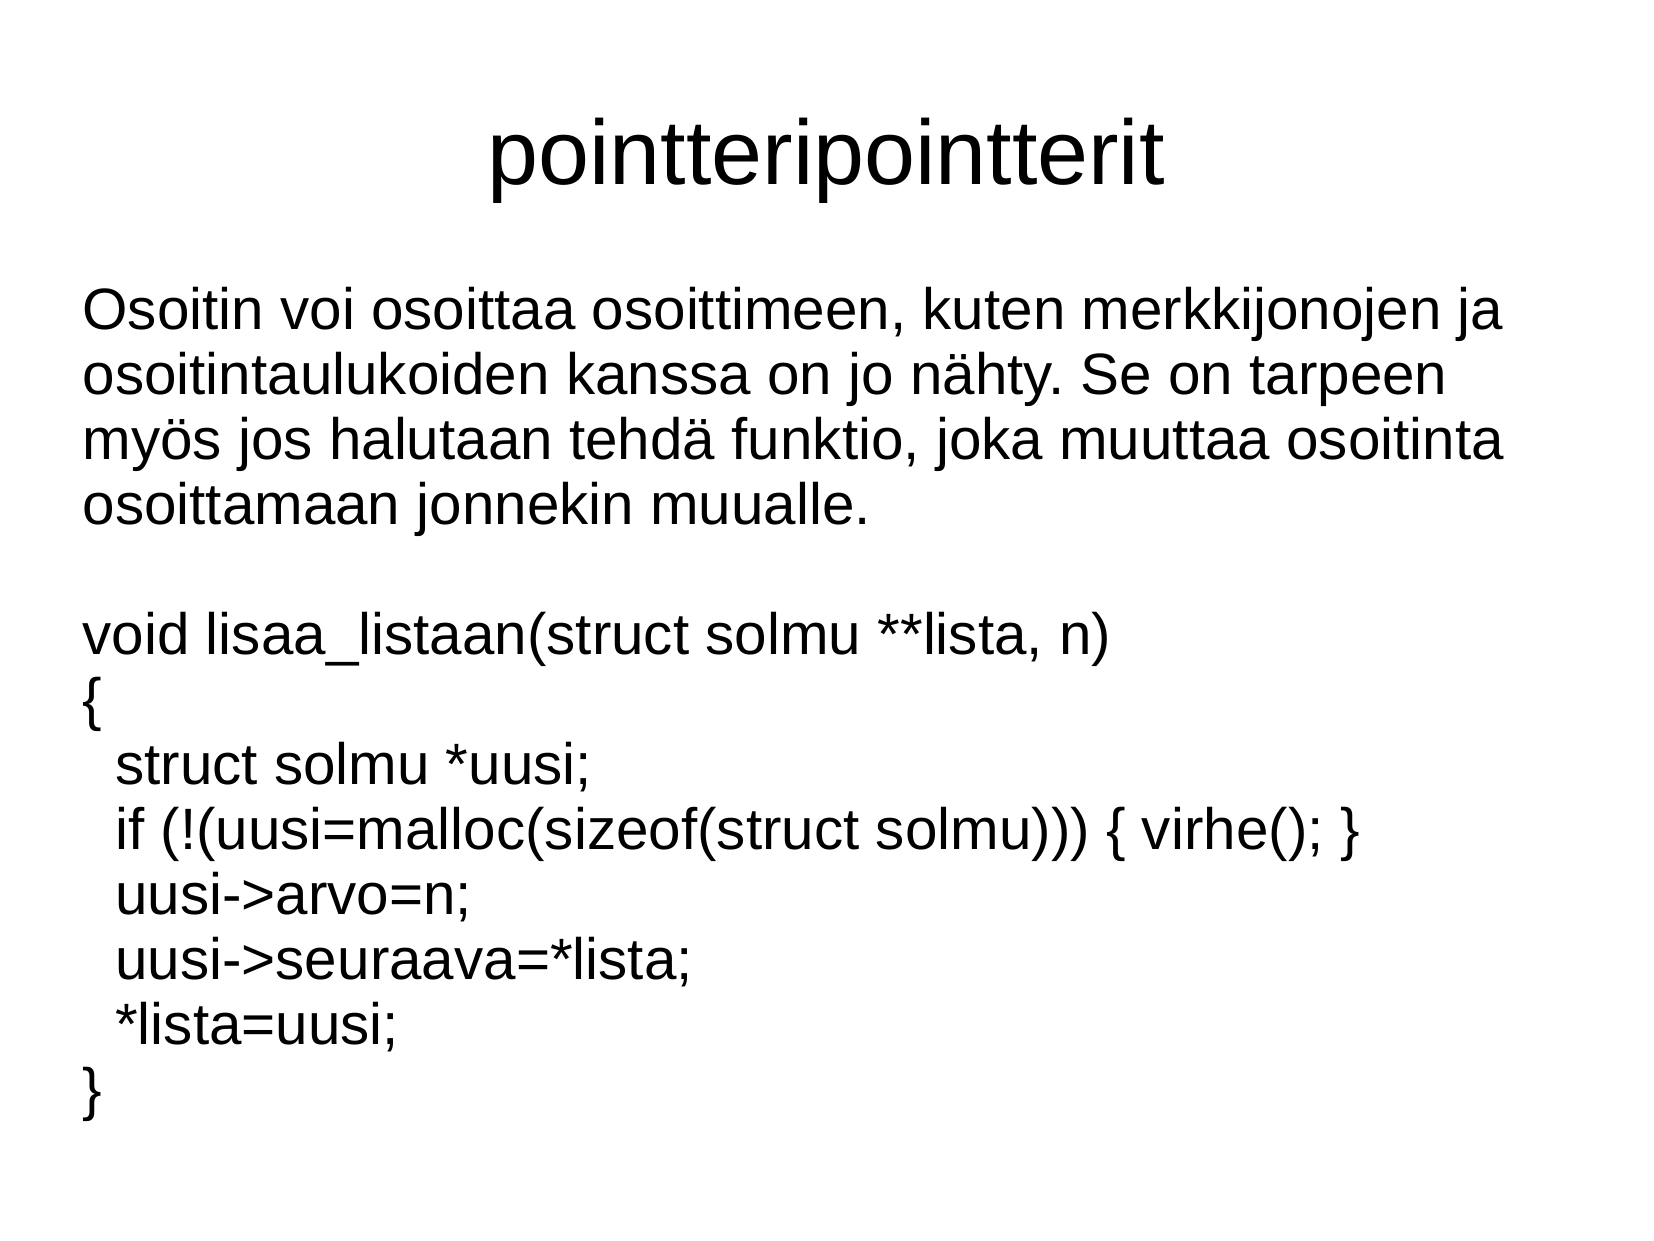

# pointteripointterit
Osoitin voi osoittaa osoittimeen, kuten merkkijonojen ja osoitintaulukoiden kanssa on jo nähty. Se on tarpeen myös jos halutaan tehdä funktio, joka muuttaa osoitinta osoittamaan jonnekin muualle.
void lisaa_listaan(struct solmu **lista, n)
{
 struct solmu *uusi;
 if (!(uusi=malloc(sizeof(struct solmu))) { virhe(); }
 uusi->arvo=n;
 uusi->seuraava=*lista;
 *lista=uusi;
}